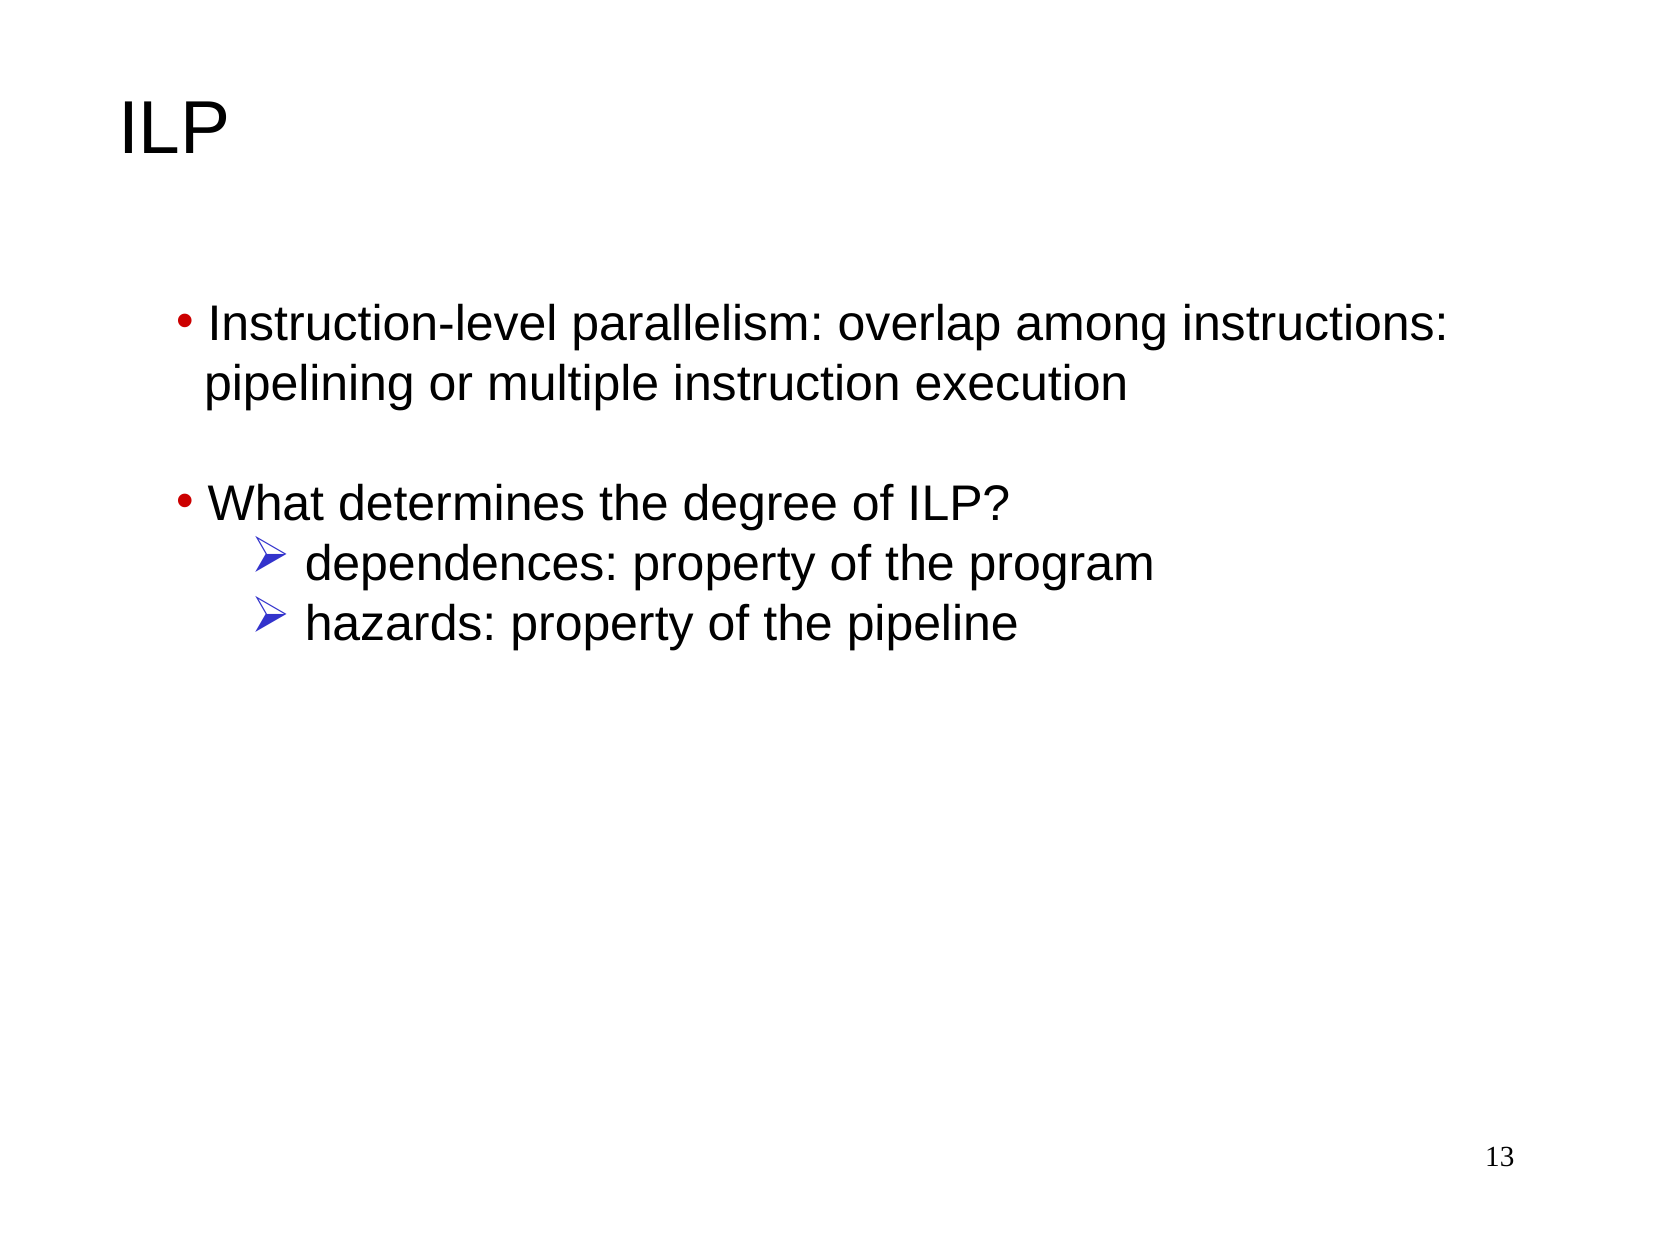

ILP
 Instruction-level parallelism: overlap among instructions:
 pipelining or multiple instruction execution
 What determines the degree of ILP?
 dependences: property of the program
 hazards: property of the pipeline